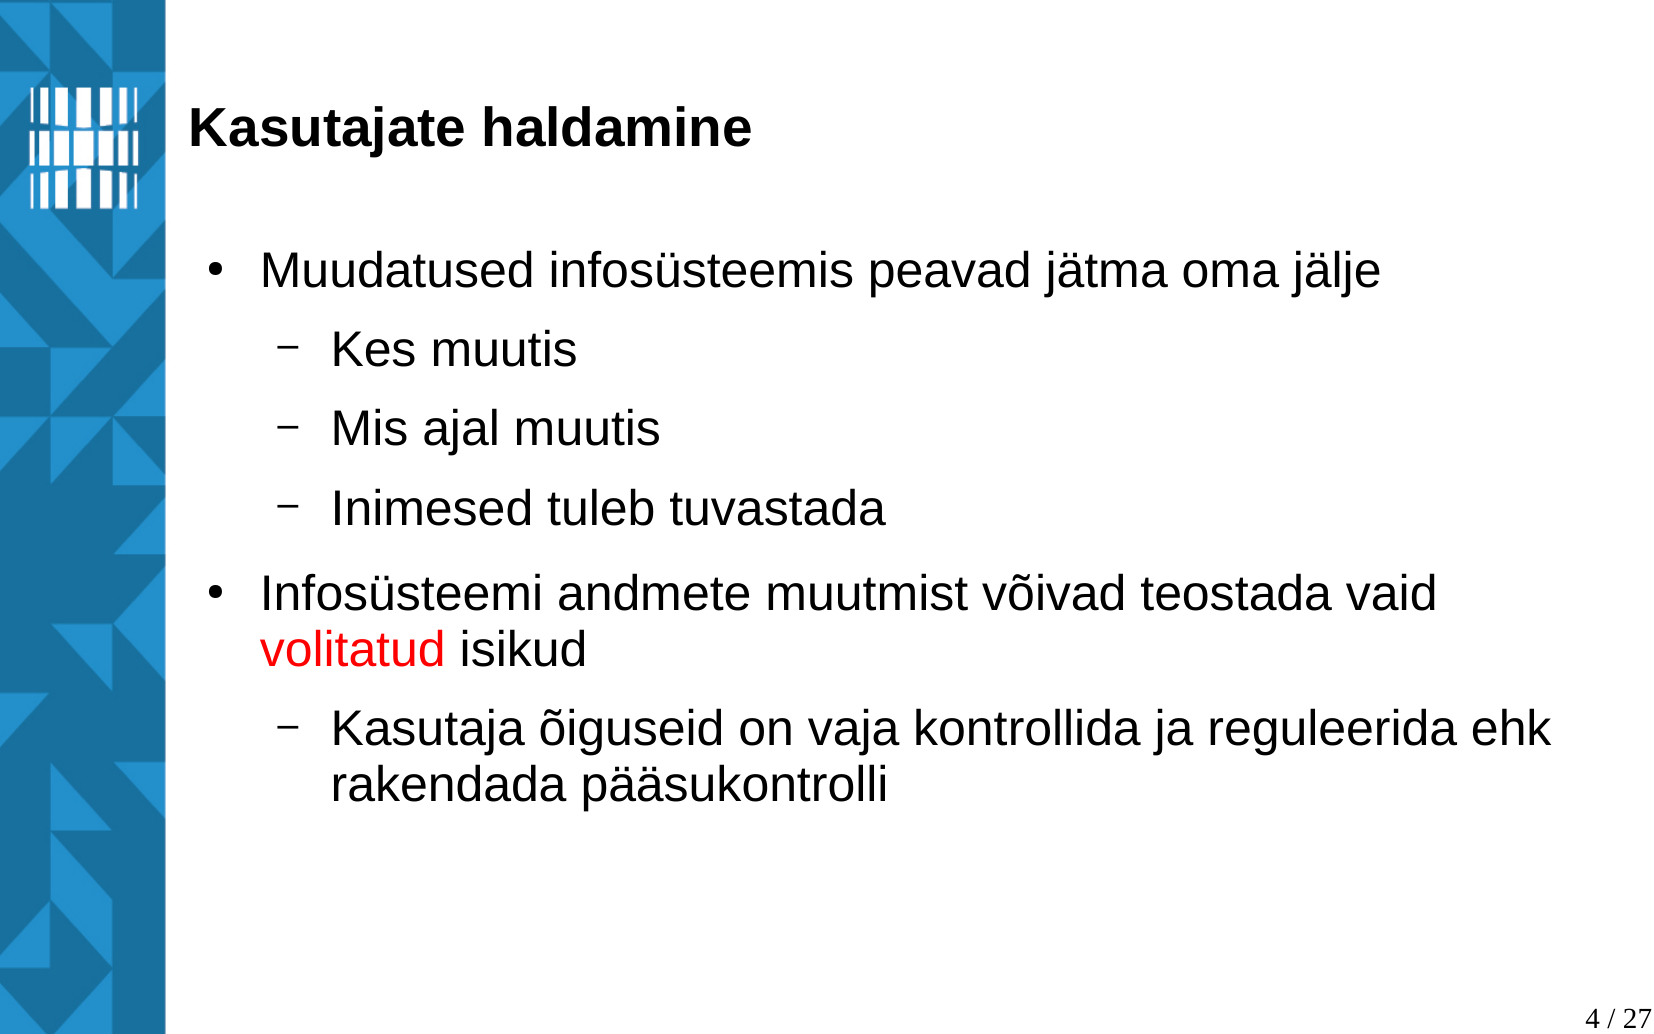

# Kasutajate haldamine
Muudatused infosüsteemis peavad jätma oma jälje
Kes muutis
Mis ajal muutis
Inimesed tuleb tuvastada
Infosüsteemi andmete muutmist võivad teostada vaid volitatud isikud
Kasutaja õiguseid on vaja kontrollida ja reguleerida ehk rakendada pääsukontrolli
4